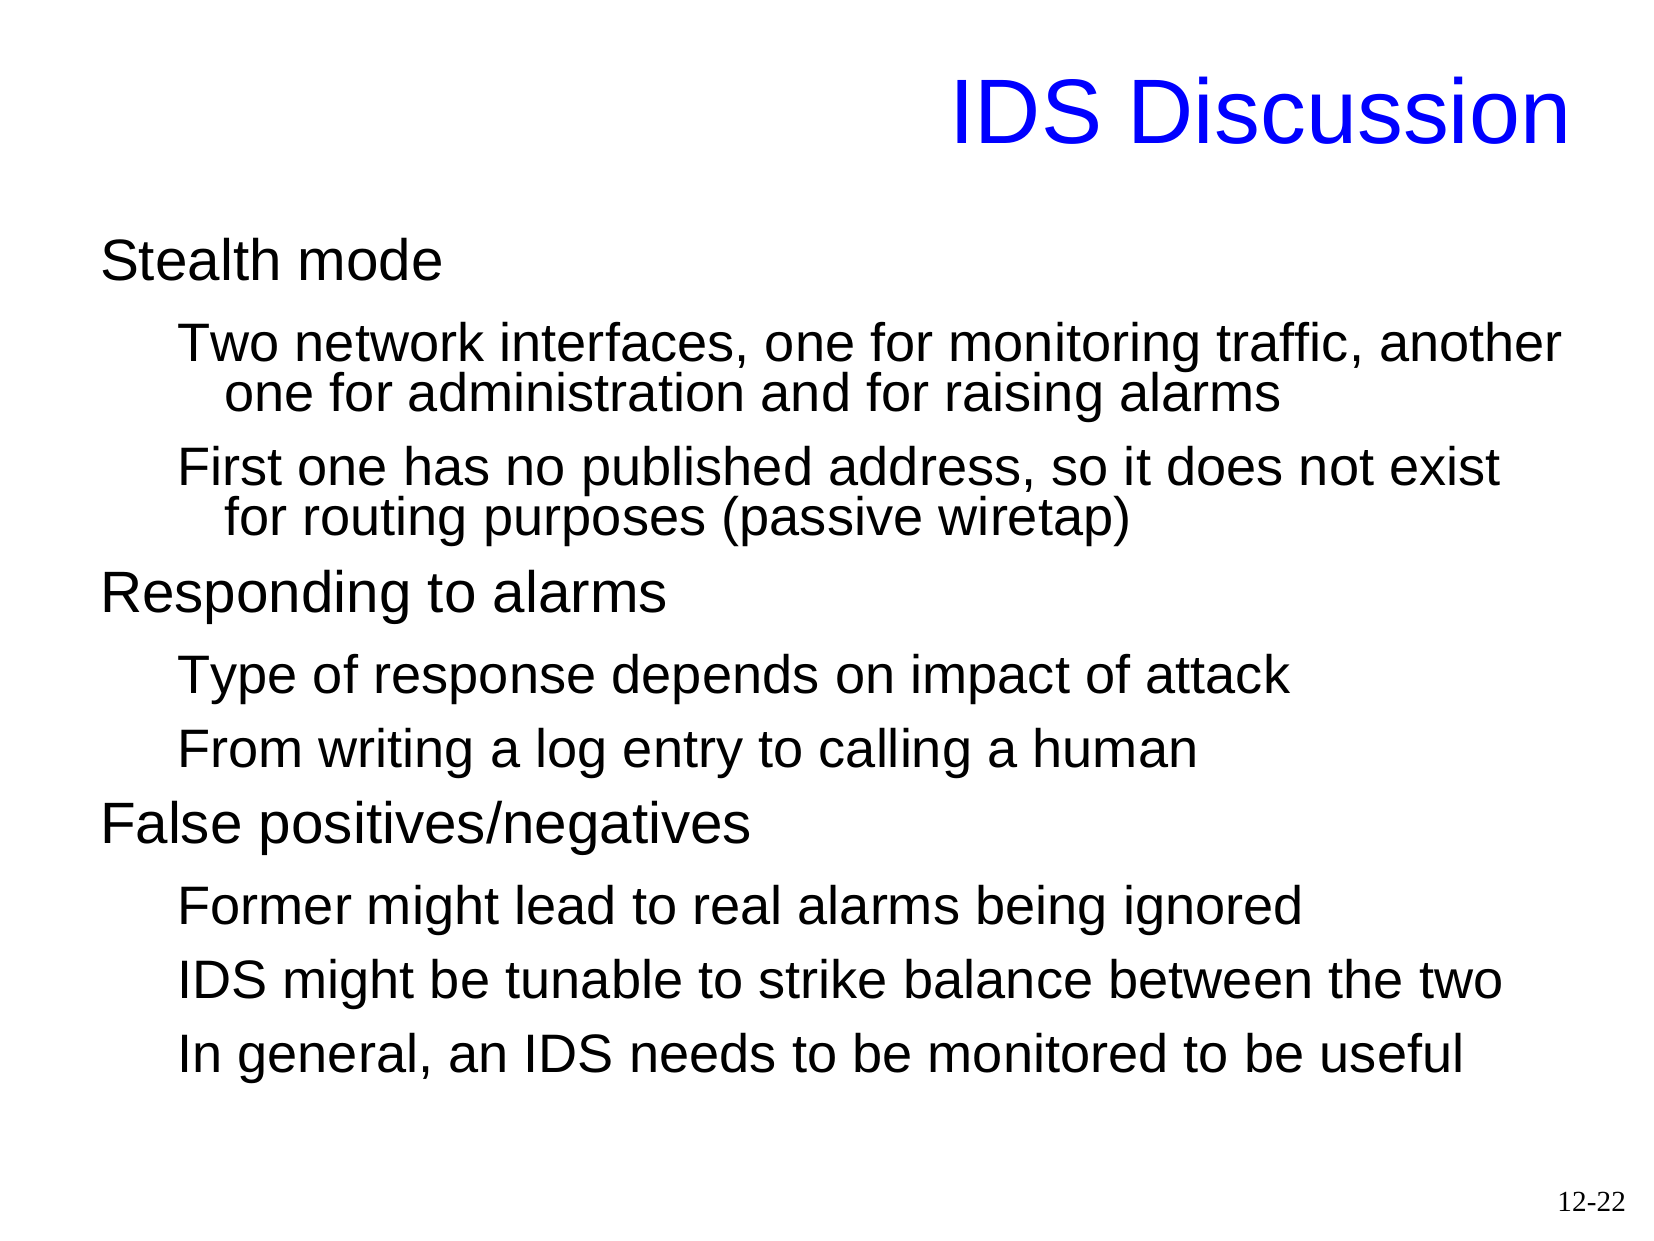

# IDS Discussion
Stealth mode
Two network interfaces, one for monitoring traffic, another one for administration and for raising alarms
First one has no published address, so it does not exist for routing purposes (passive wiretap)
Responding to alarms
Type of response depends on impact of attack
From writing a log entry to calling a human
False positives/negatives
Former might lead to real alarms being ignored
IDS might be tunable to strike balance between the two
In general, an IDS needs to be monitored to be useful